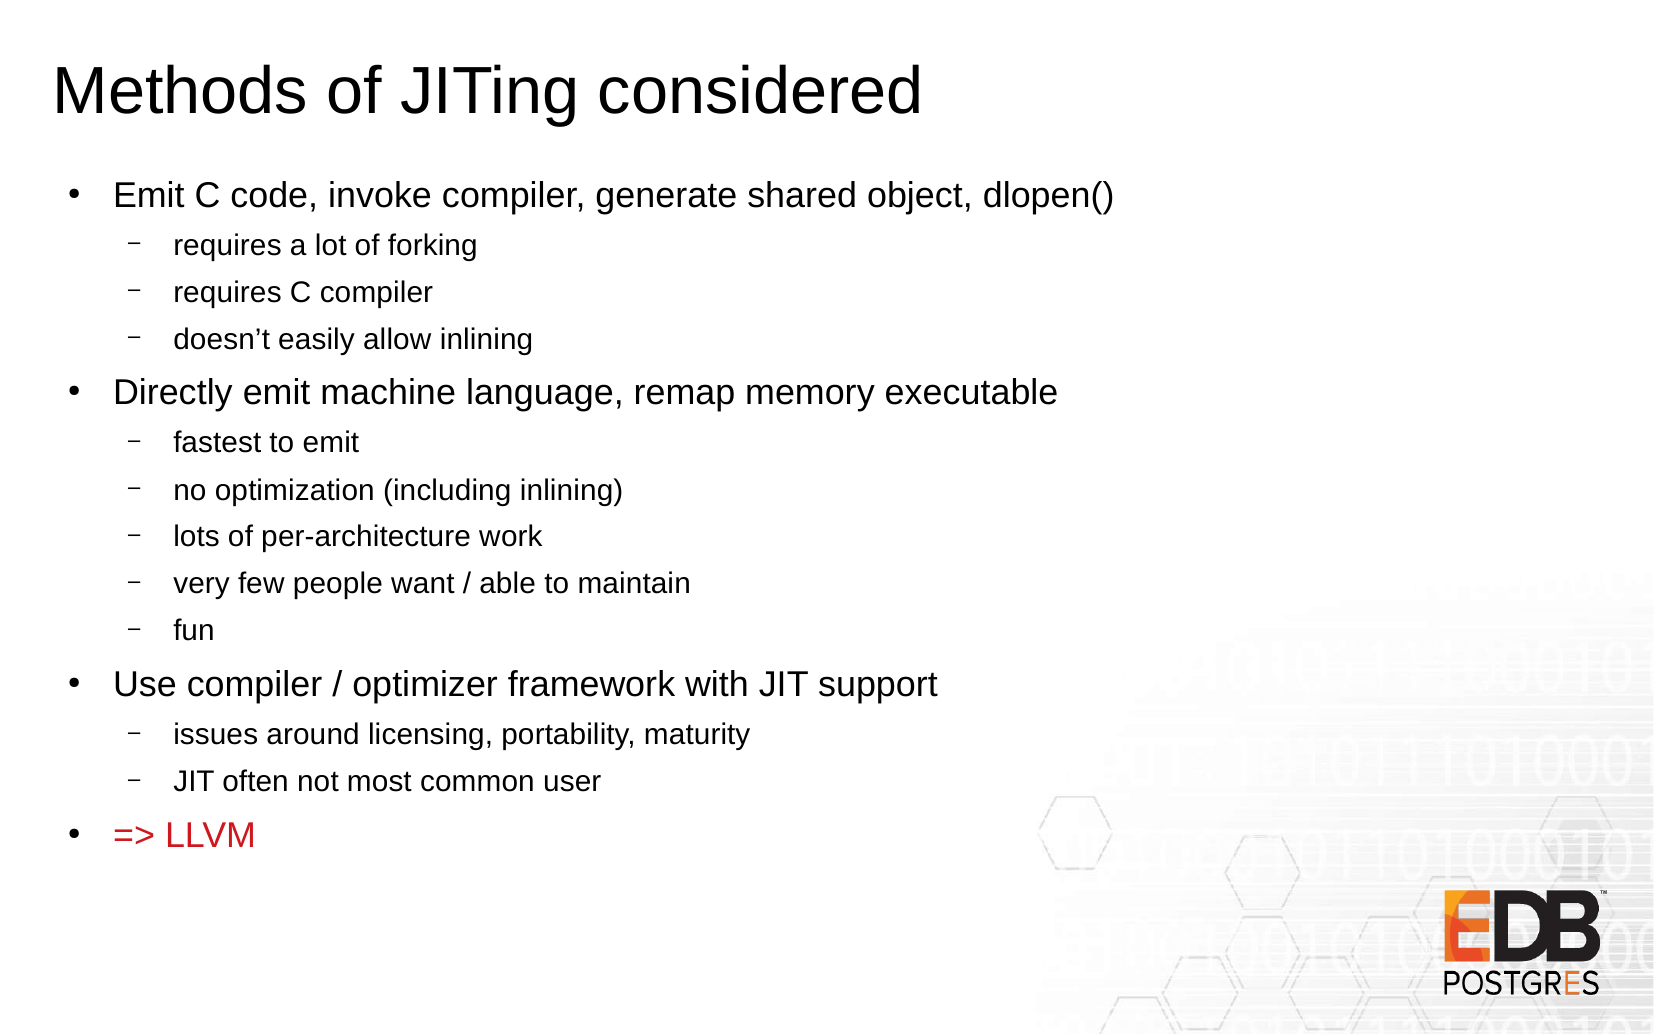

# Methods of JITing considered
Emit C code, invoke compiler, generate shared object, dlopen()
requires a lot of forking
requires C compiler
doesn’t easily allow inlining
Directly emit machine language, remap memory executable
fastest to emit
no optimization (including inlining)
lots of per-architecture work
very few people want / able to maintain
fun
Use compiler / optimizer framework with JIT support
issues around licensing, portability, maturity
JIT often not most common user
=> LLVM